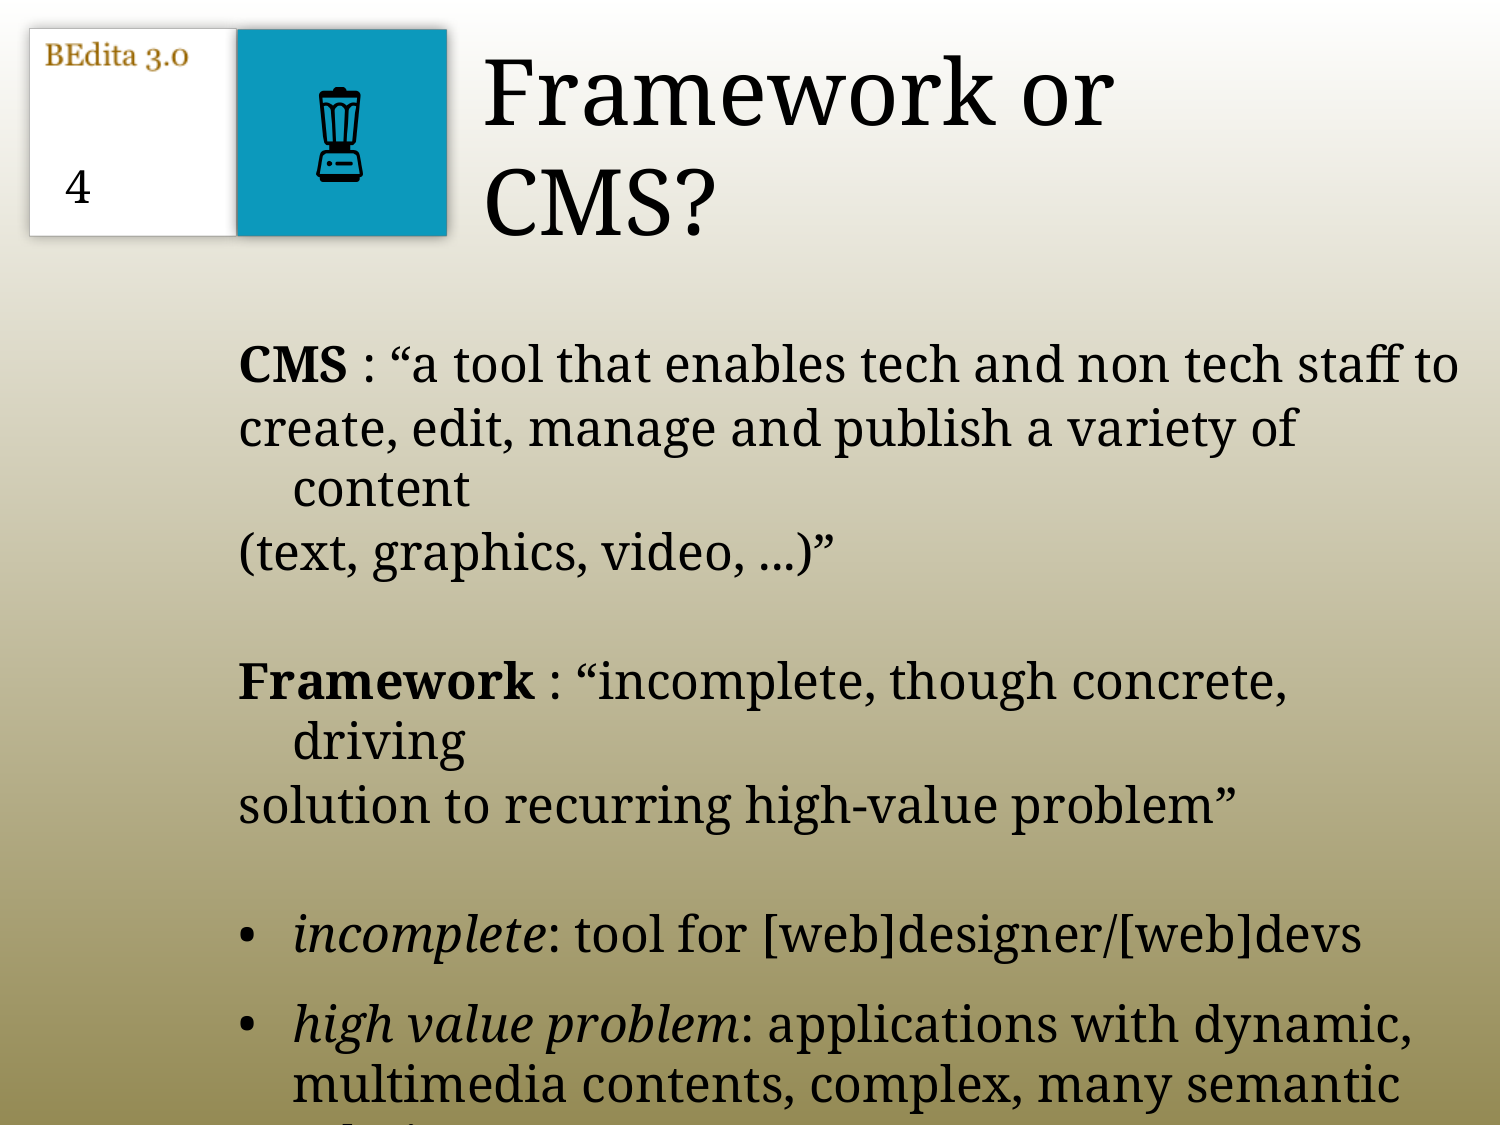

Framework or CMS?
CMS : “a tool that enables tech and non tech staff to
create, edit, manage and publish a variety of content
(text, graphics, video, ...)”
Framework : “incomplete, though concrete, driving
solution to recurring high-value problem”
incomplete: tool for [web]designer/[web]devs
high value problem: applications with dynamic, multimedia contents, complex, many semantic relations